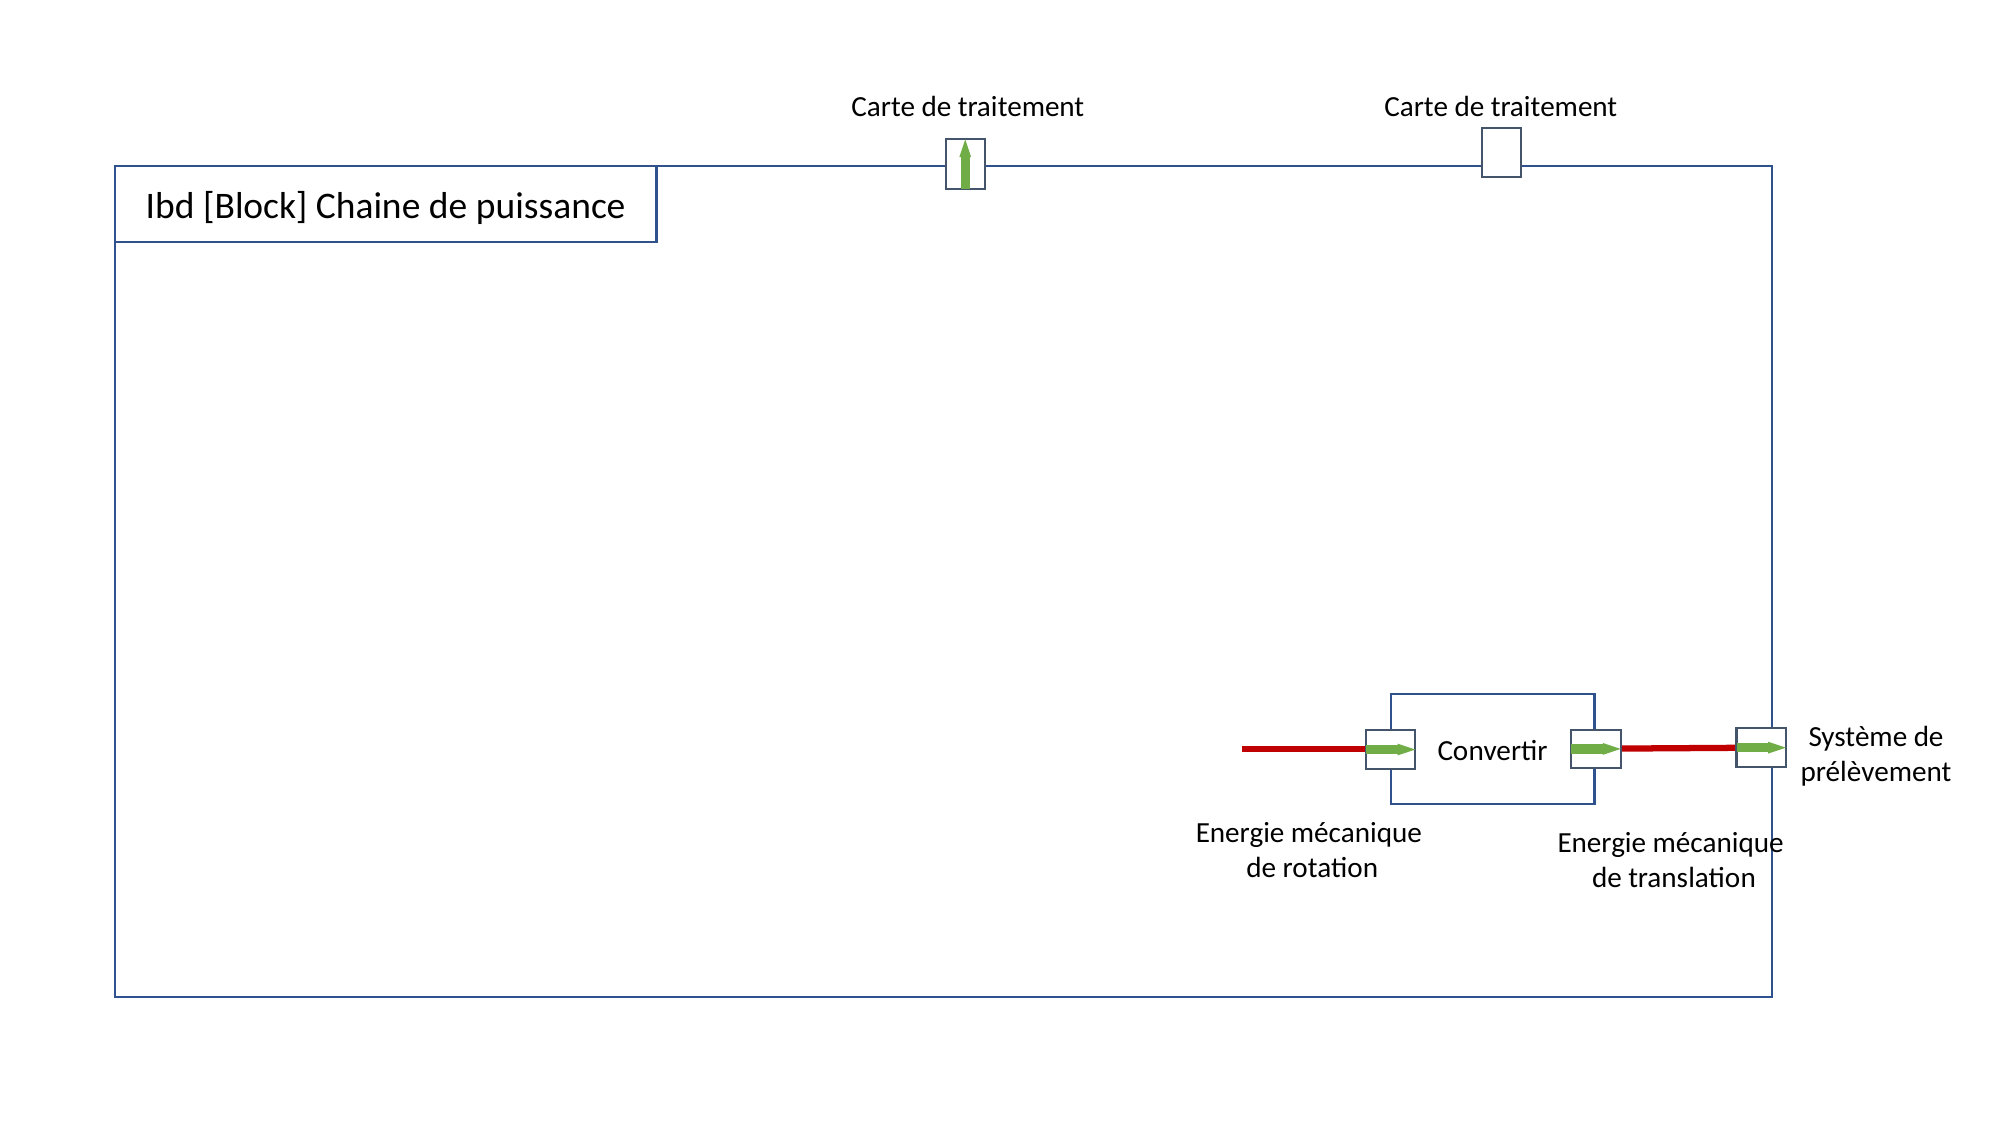

Carte de traitement
Carte de traitement
Ibd [Block] Chaine de puissance
Convertir
Système de prélèvement
Energie mécanique
de rotation
Energie mécanique
de translation